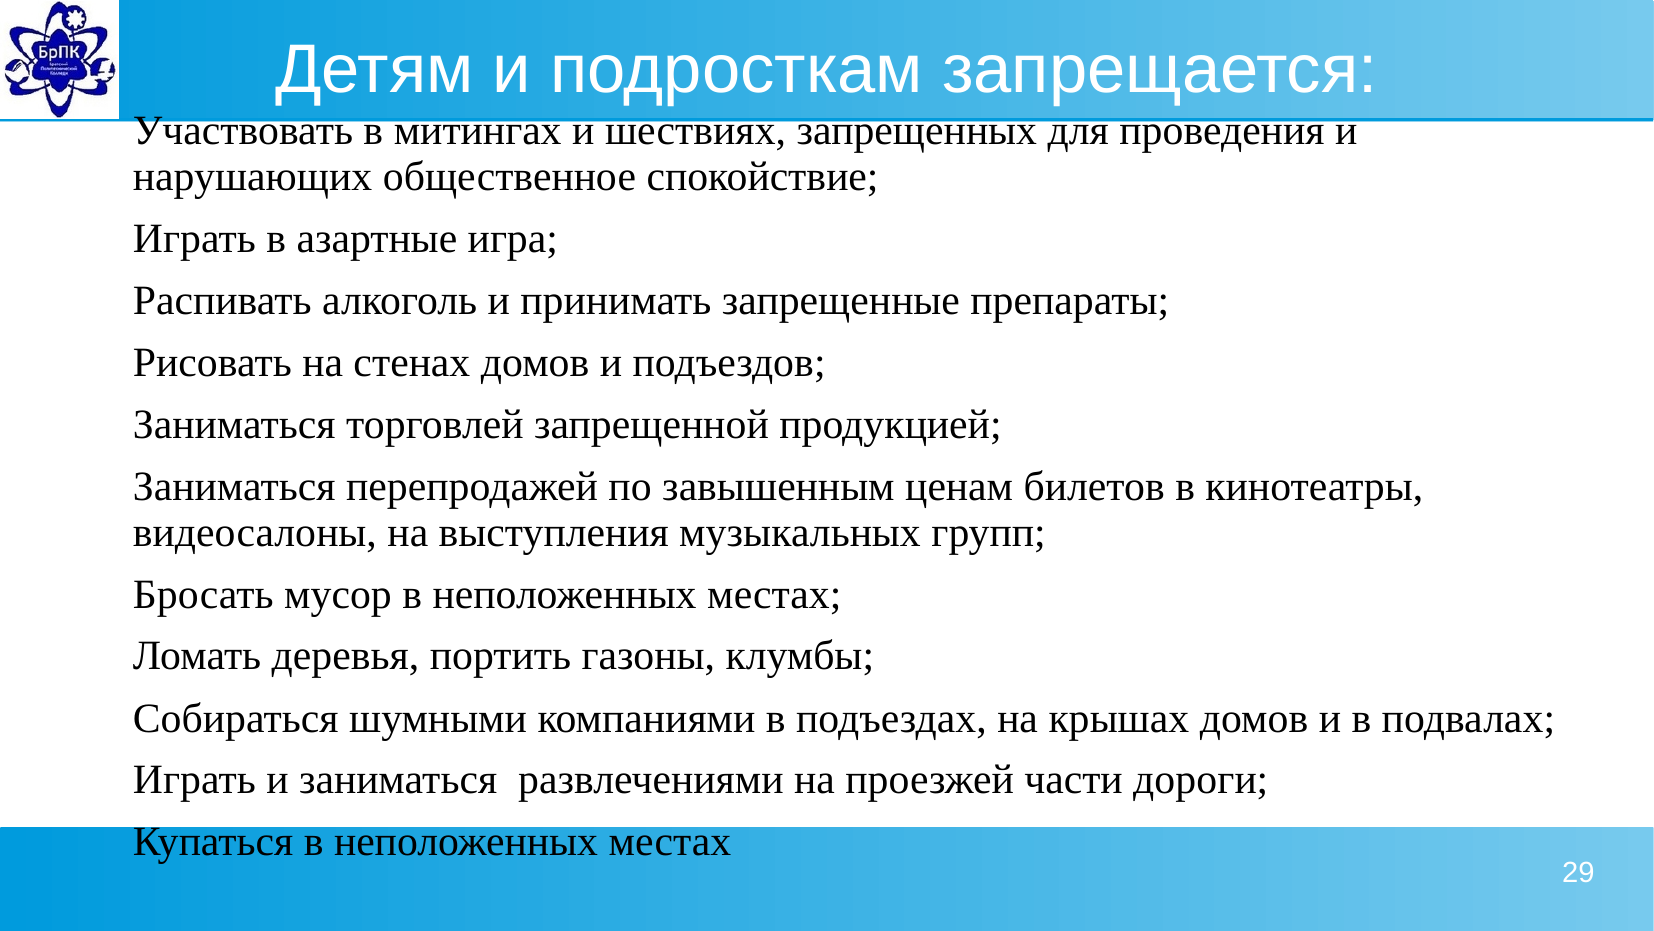

# Детям и подросткам запрещается:
Участвовать в митингах и шествиях, запрещенных для проведения и нарушающих общественное спокойствие;
Играть в азартные игра;
Распивать алкоголь и принимать запрещенные препараты;
Рисовать на стенах домов и подъездов;
Заниматься торговлей запрещенной продукцией;
Заниматься перепродажей по завышенным ценам билетов в кинотеатры, видеосалоны, на выступления музыкальных групп;
Бросать мусор в неположенных местах;
Ломать деревья, портить газоны, клумбы;
Собираться шумными компаниями в подъездах, на крышах домов и в подвалах;
Играть и заниматься  развлечениями на проезжей части дороги;
Купаться в неположенных местах
29